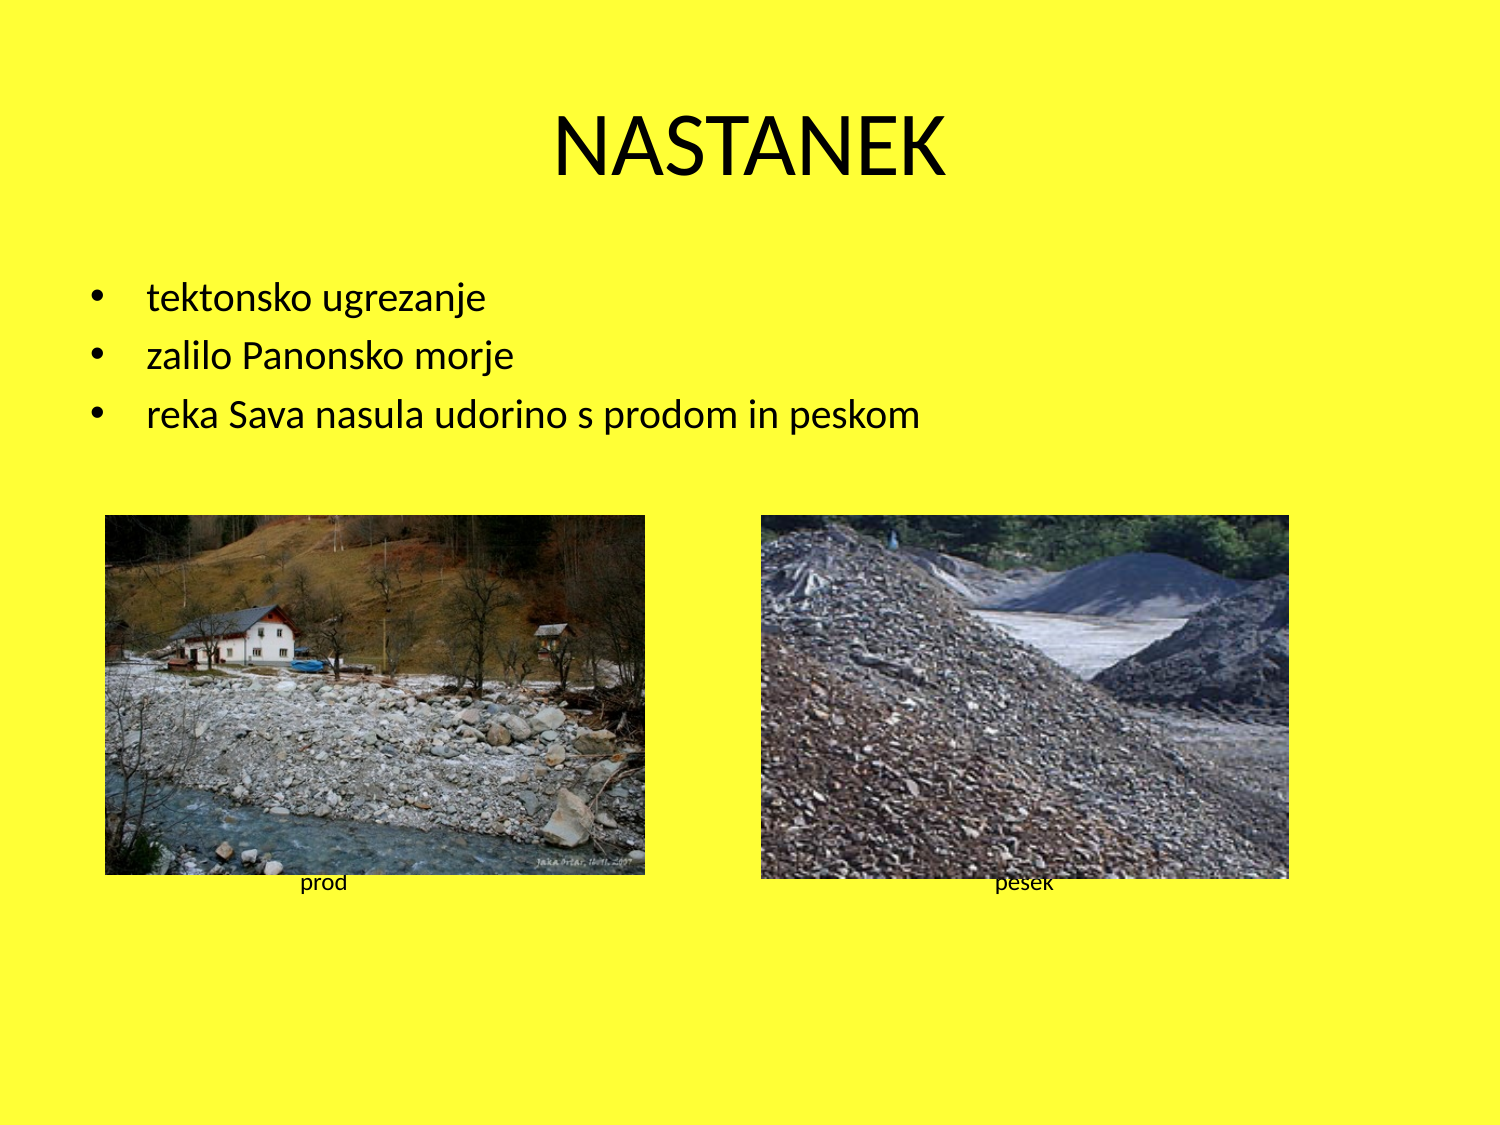

# NASTANEK
tektonsko ugrezanje
zalilo Panonsko morje
reka Sava nasula udorino s prodom in peskom
 prod pesek